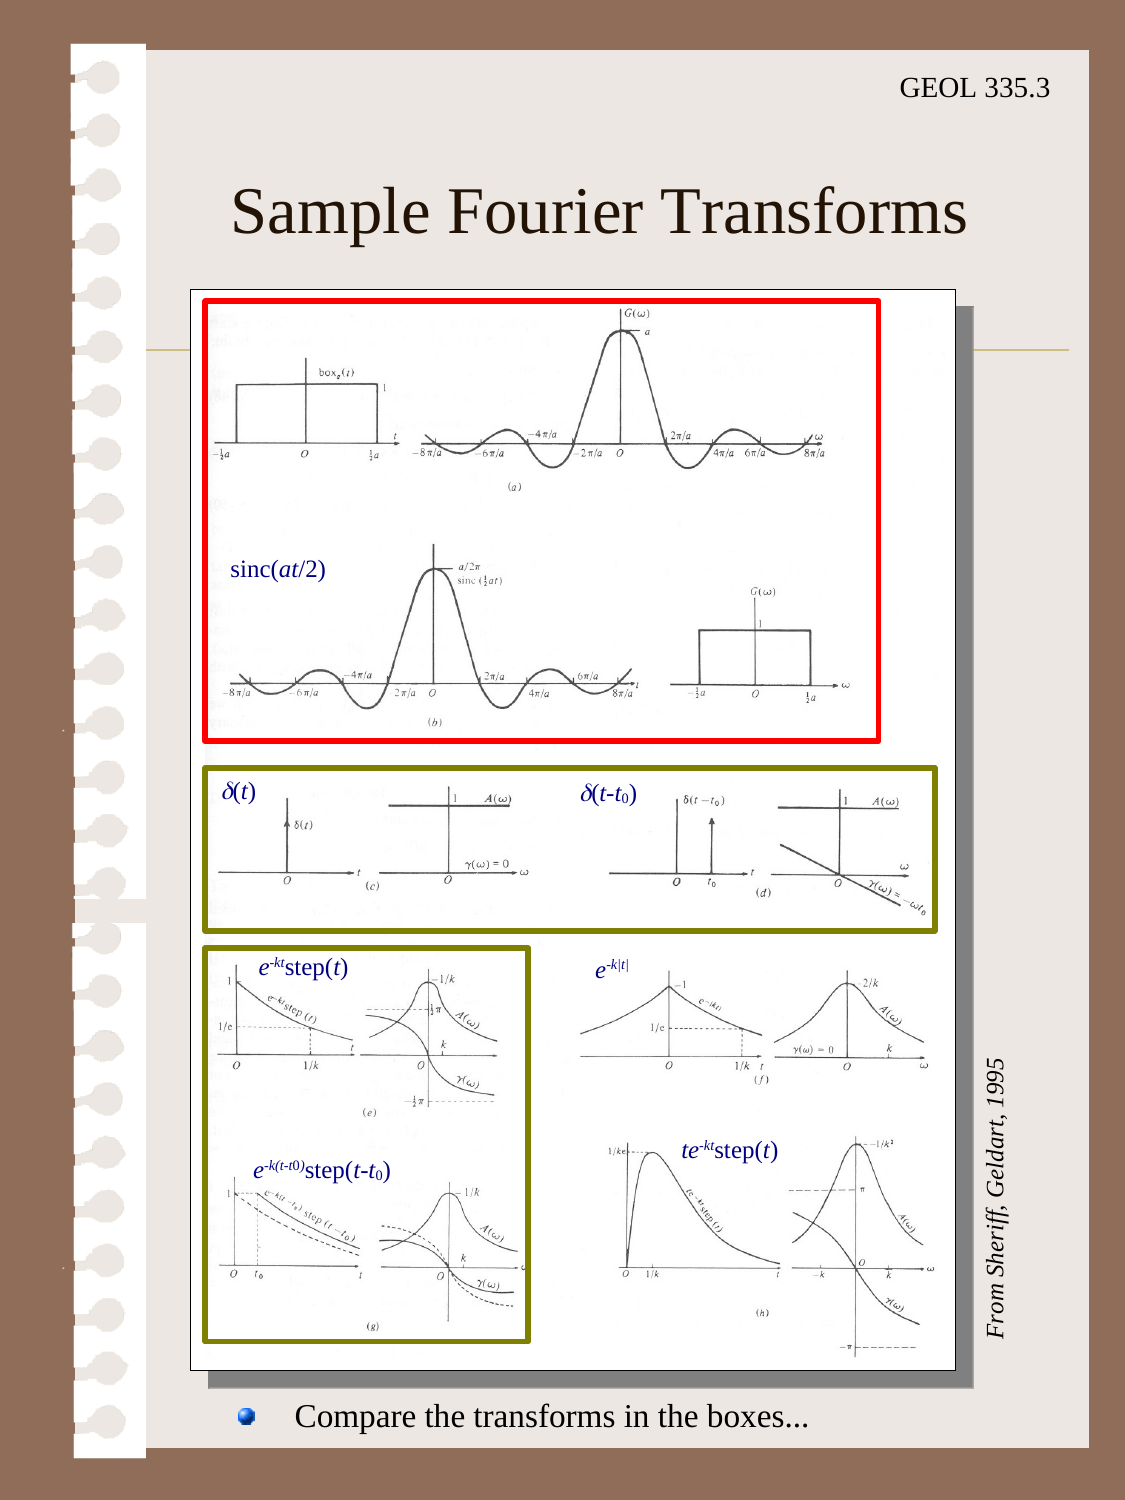

# Sample Fourier Transforms
sinc(at/2)
d(t)
d(t-t0)
e-ktstep(t)
e-k|t|
te-ktstep(t)
e-k(t-t0)step(t-t0)
From Sheriff, Geldart, 1995
Compare the transforms in the boxes...